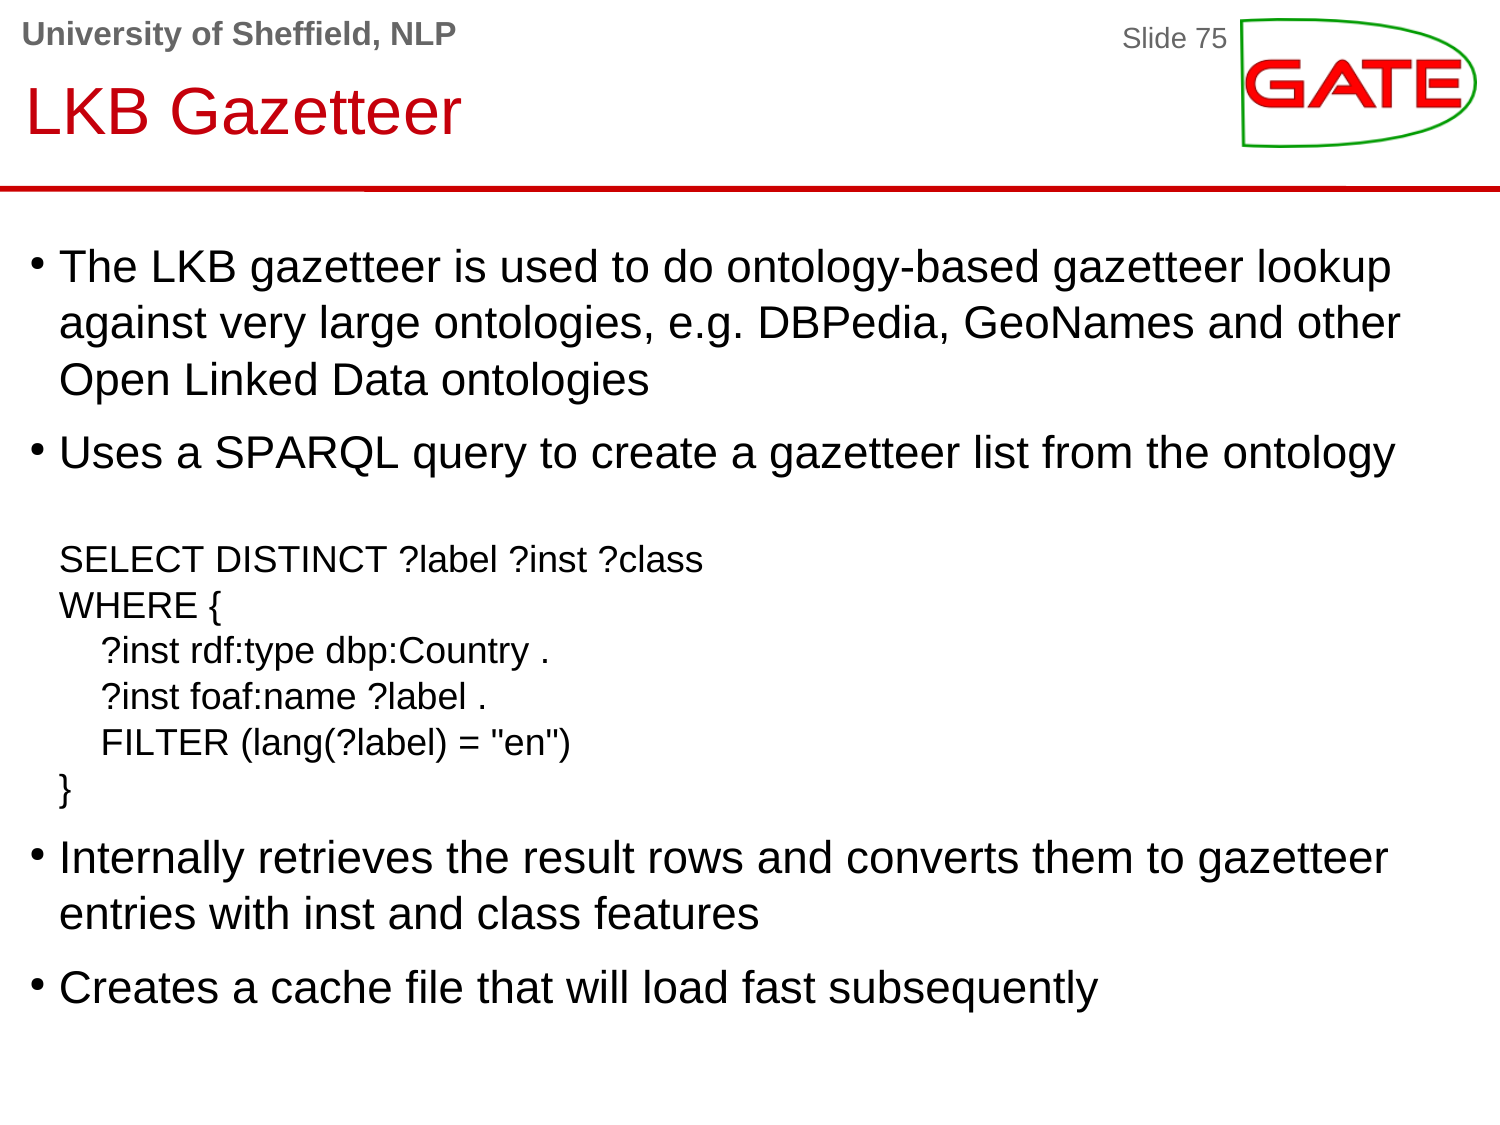

75
# LKB Gazetteer
The LKB gazetteer is used to do ontology-based gazetteer lookup against very large ontologies, e.g. DBPedia, GeoNames and other Open Linked Data ontologies
Uses a SPARQL query to create a gazetteer list from the ontology
SELECT DISTINCT ?label ?inst ?class
WHERE {
 ?inst rdf:type dbp:Country .
 ?inst foaf:name ?label .
 FILTER (lang(?label) = "en")
}
Internally retrieves the result rows and converts them to gazetteer entries with inst and class features
Creates a cache file that will load fast subsequently